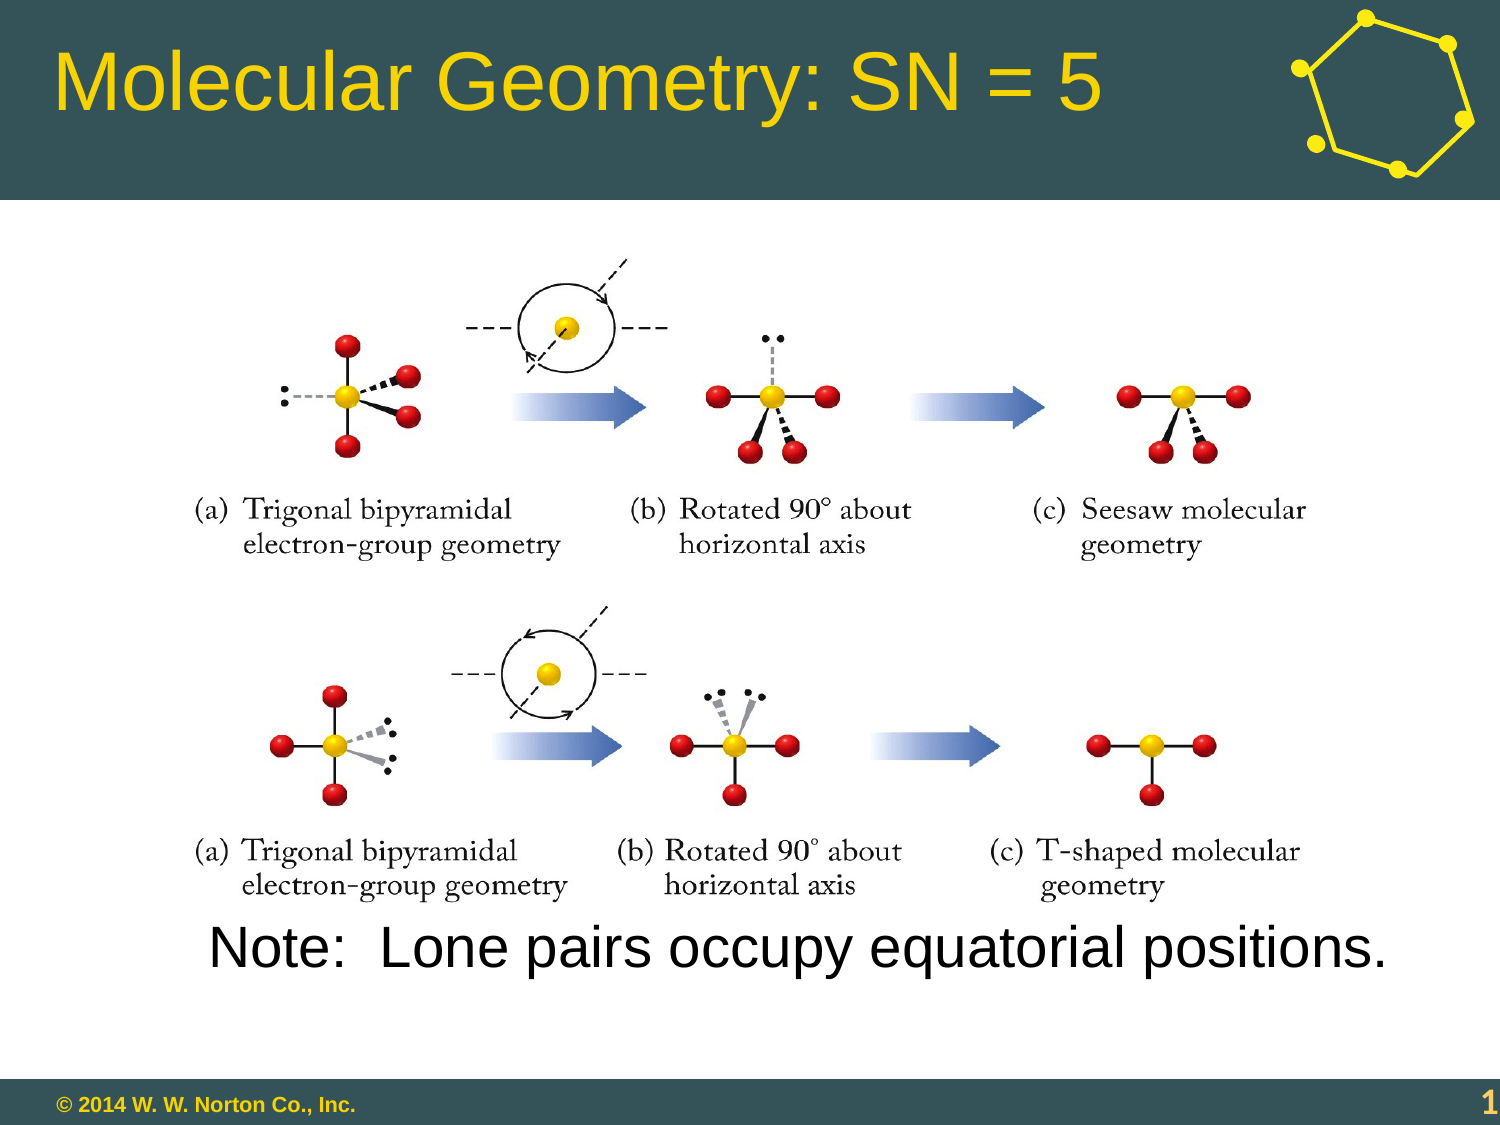

Molecular Geometry: SN = 5
Note: Lone pairs occupy equatorial positions.